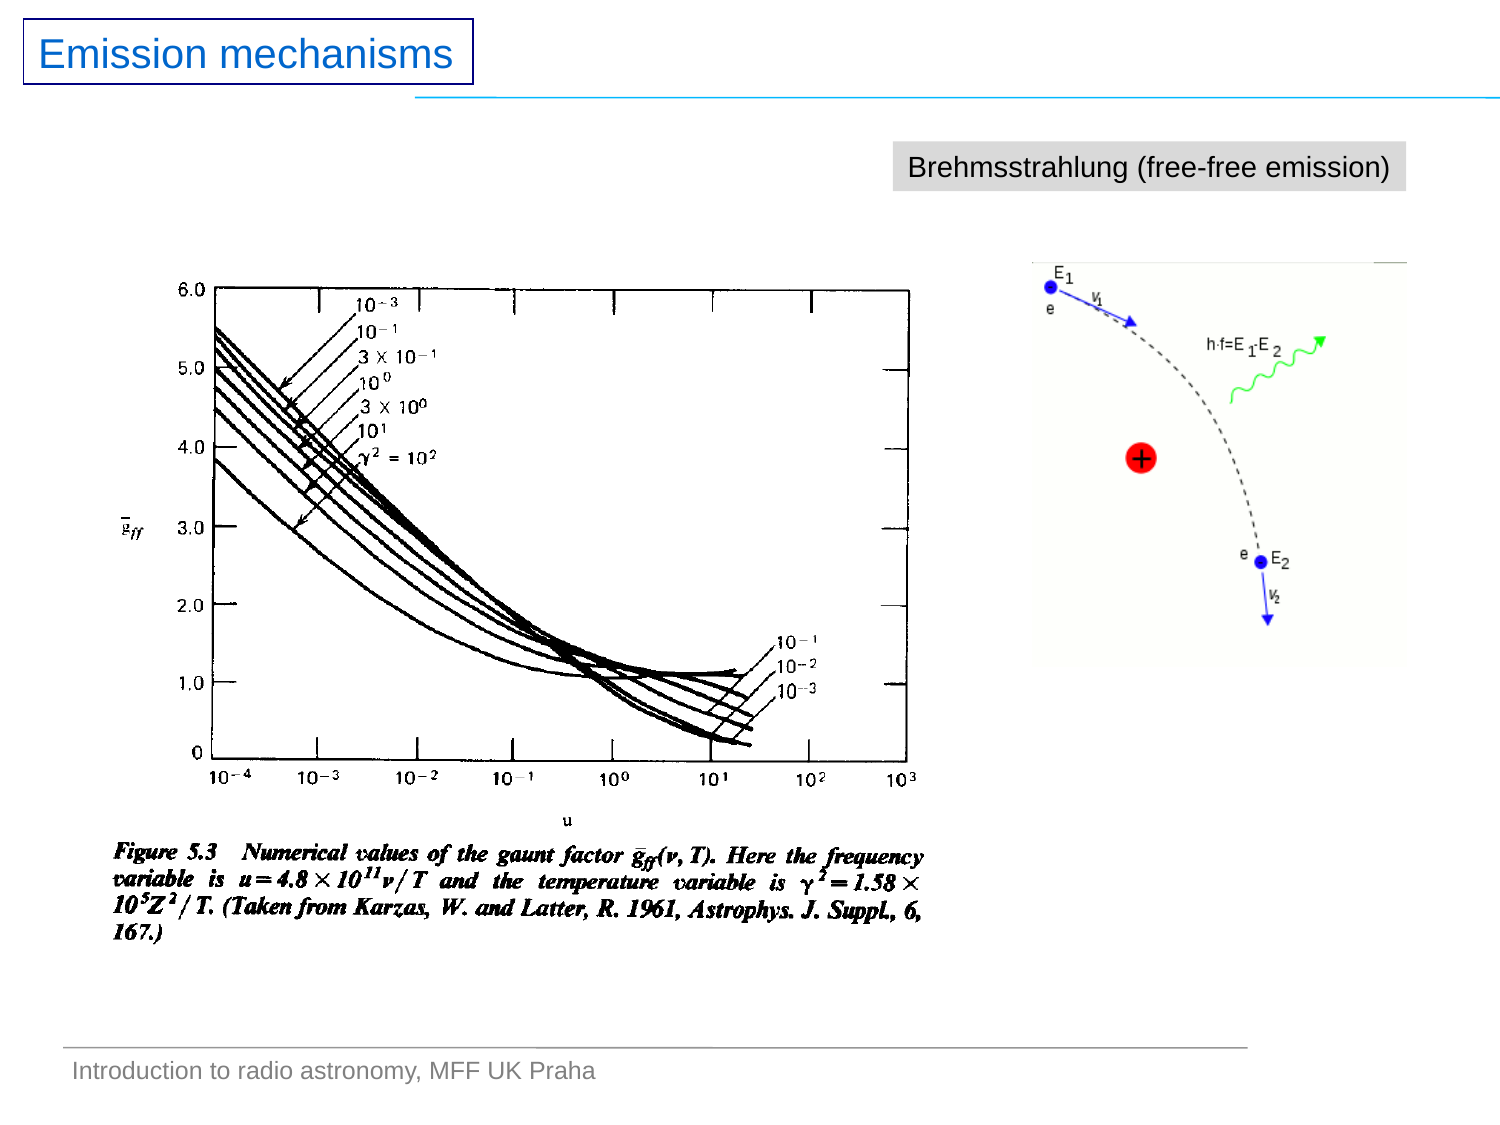

Emission mechanisms
Brehmsstrahlung (free-free emission)
Introduction to radio astronomy